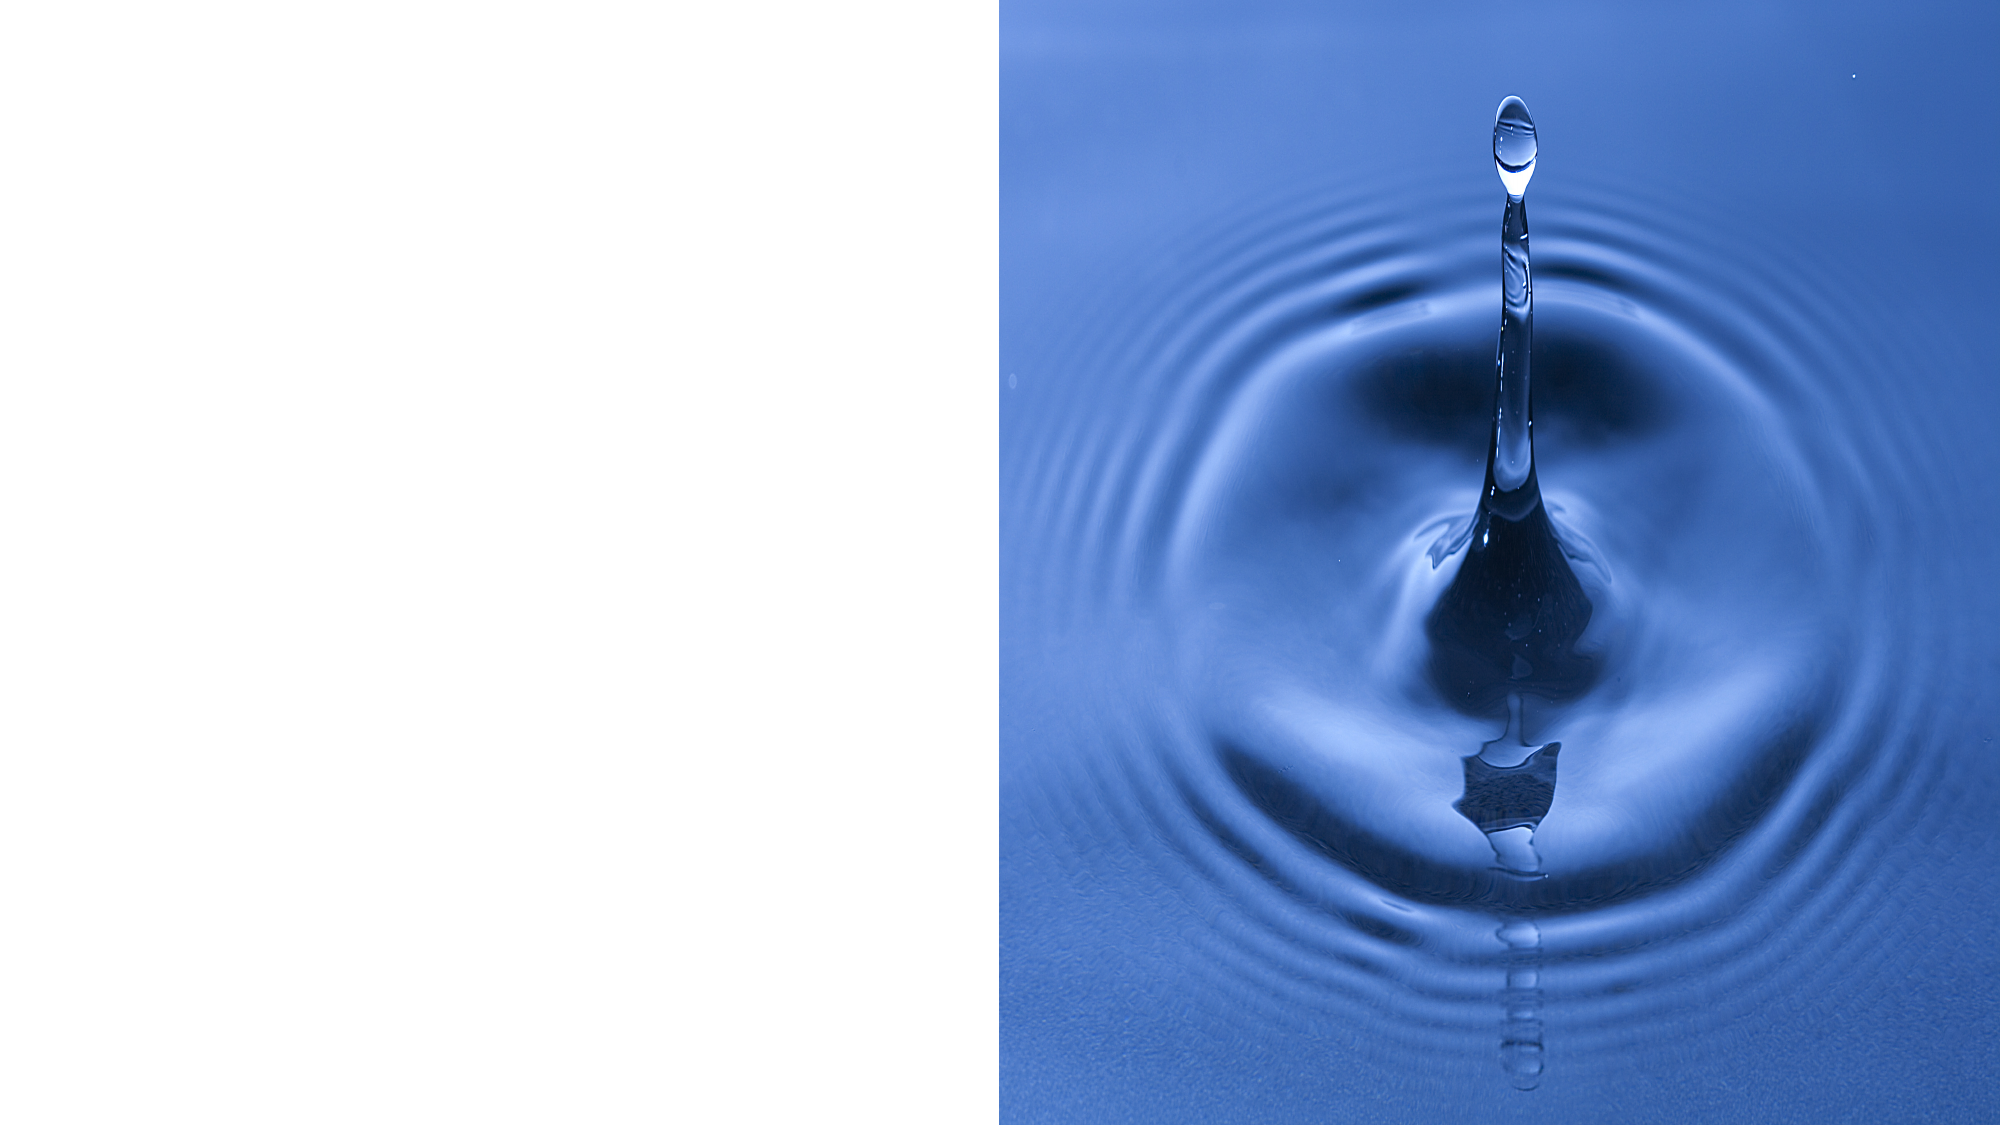

# Motivation
People that are emotionally intelligent are motivated by things beyond mere external rewards like fame, money, recognition, and MARKS!
Those who are competent in this area tend to:
• Set goals, have a high need of achievement and a necessity to be better.
• Be committed and are good at taking the initiative when a task is presented to them.